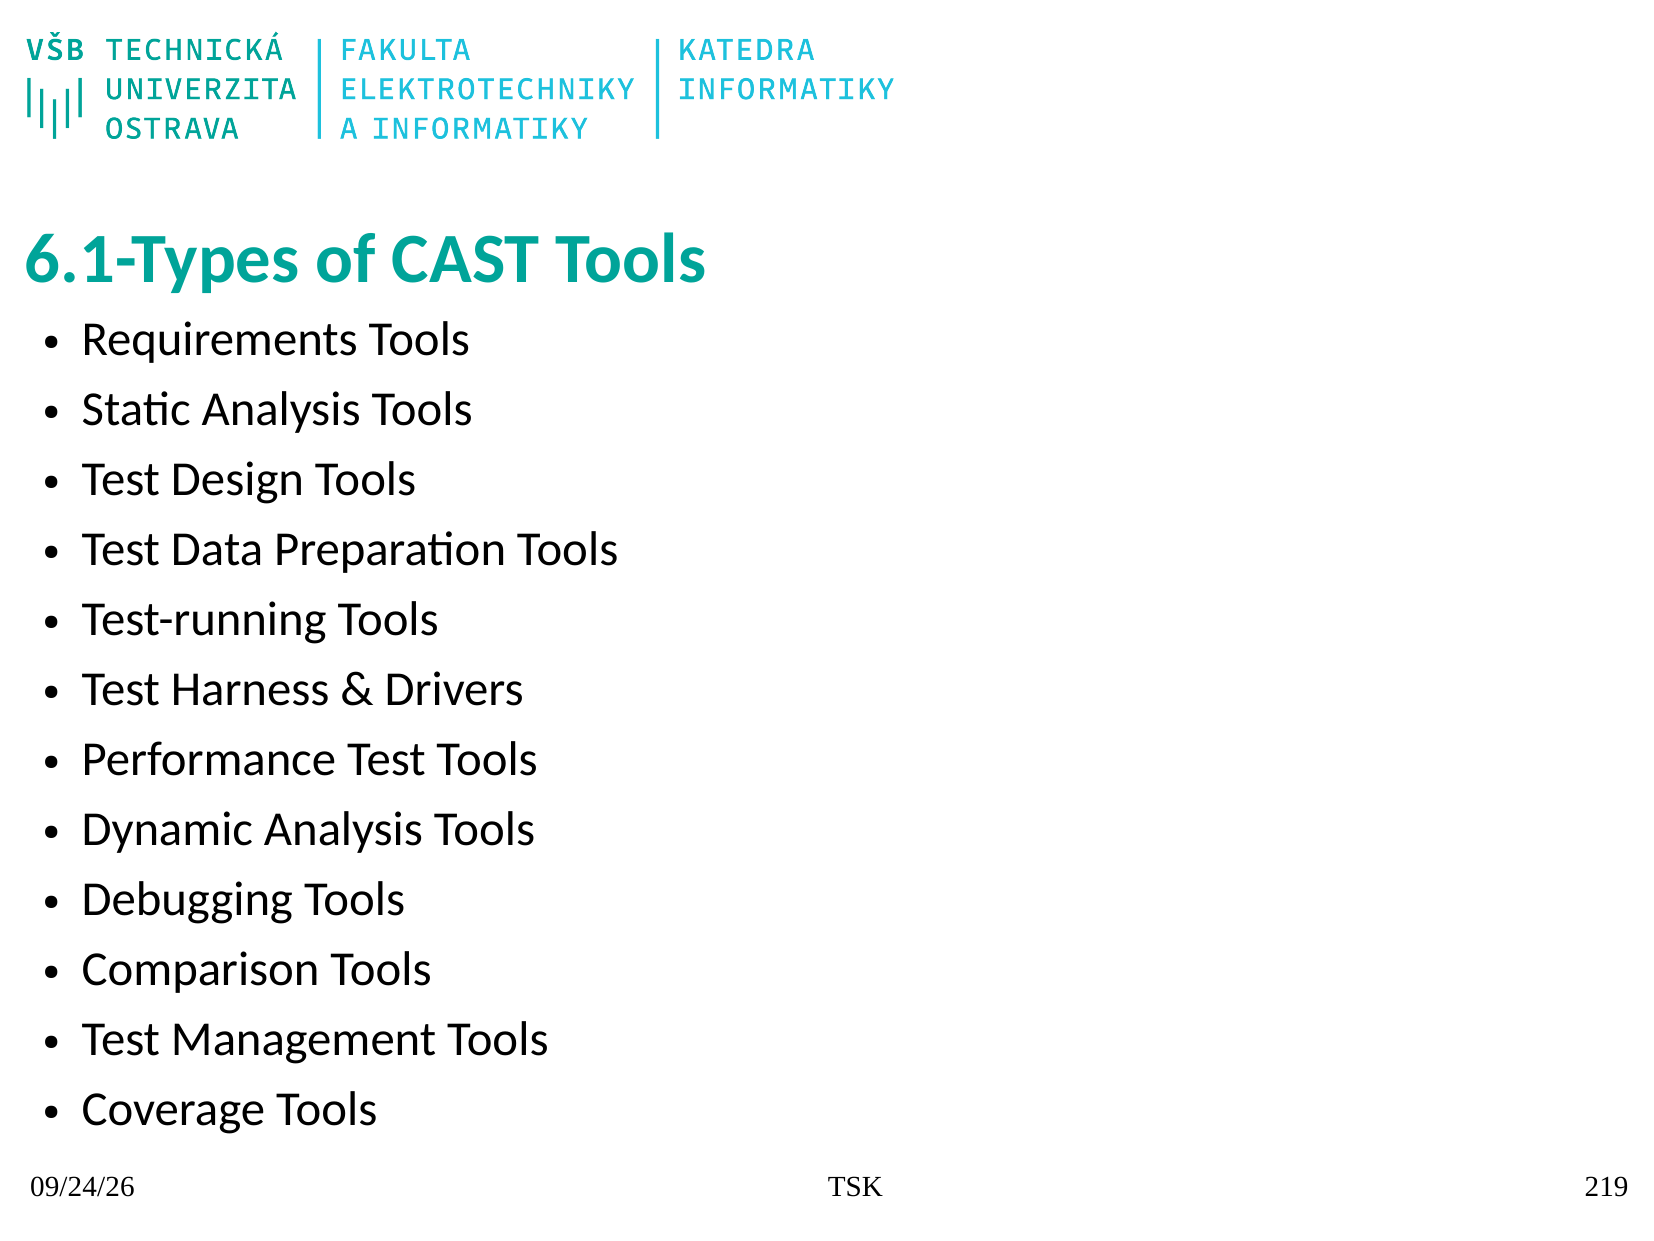

# 6.1-Types of CAST Tools
Requirements Tools
Static Analysis Tools
Test Design Tools
Test Data Preparation Tools
Test-running Tools
Test Harness & Drivers
Performance Test Tools
Dynamic Analysis Tools
Debugging Tools
Comparison Tools
Test Management Tools
Coverage Tools
TSK
219